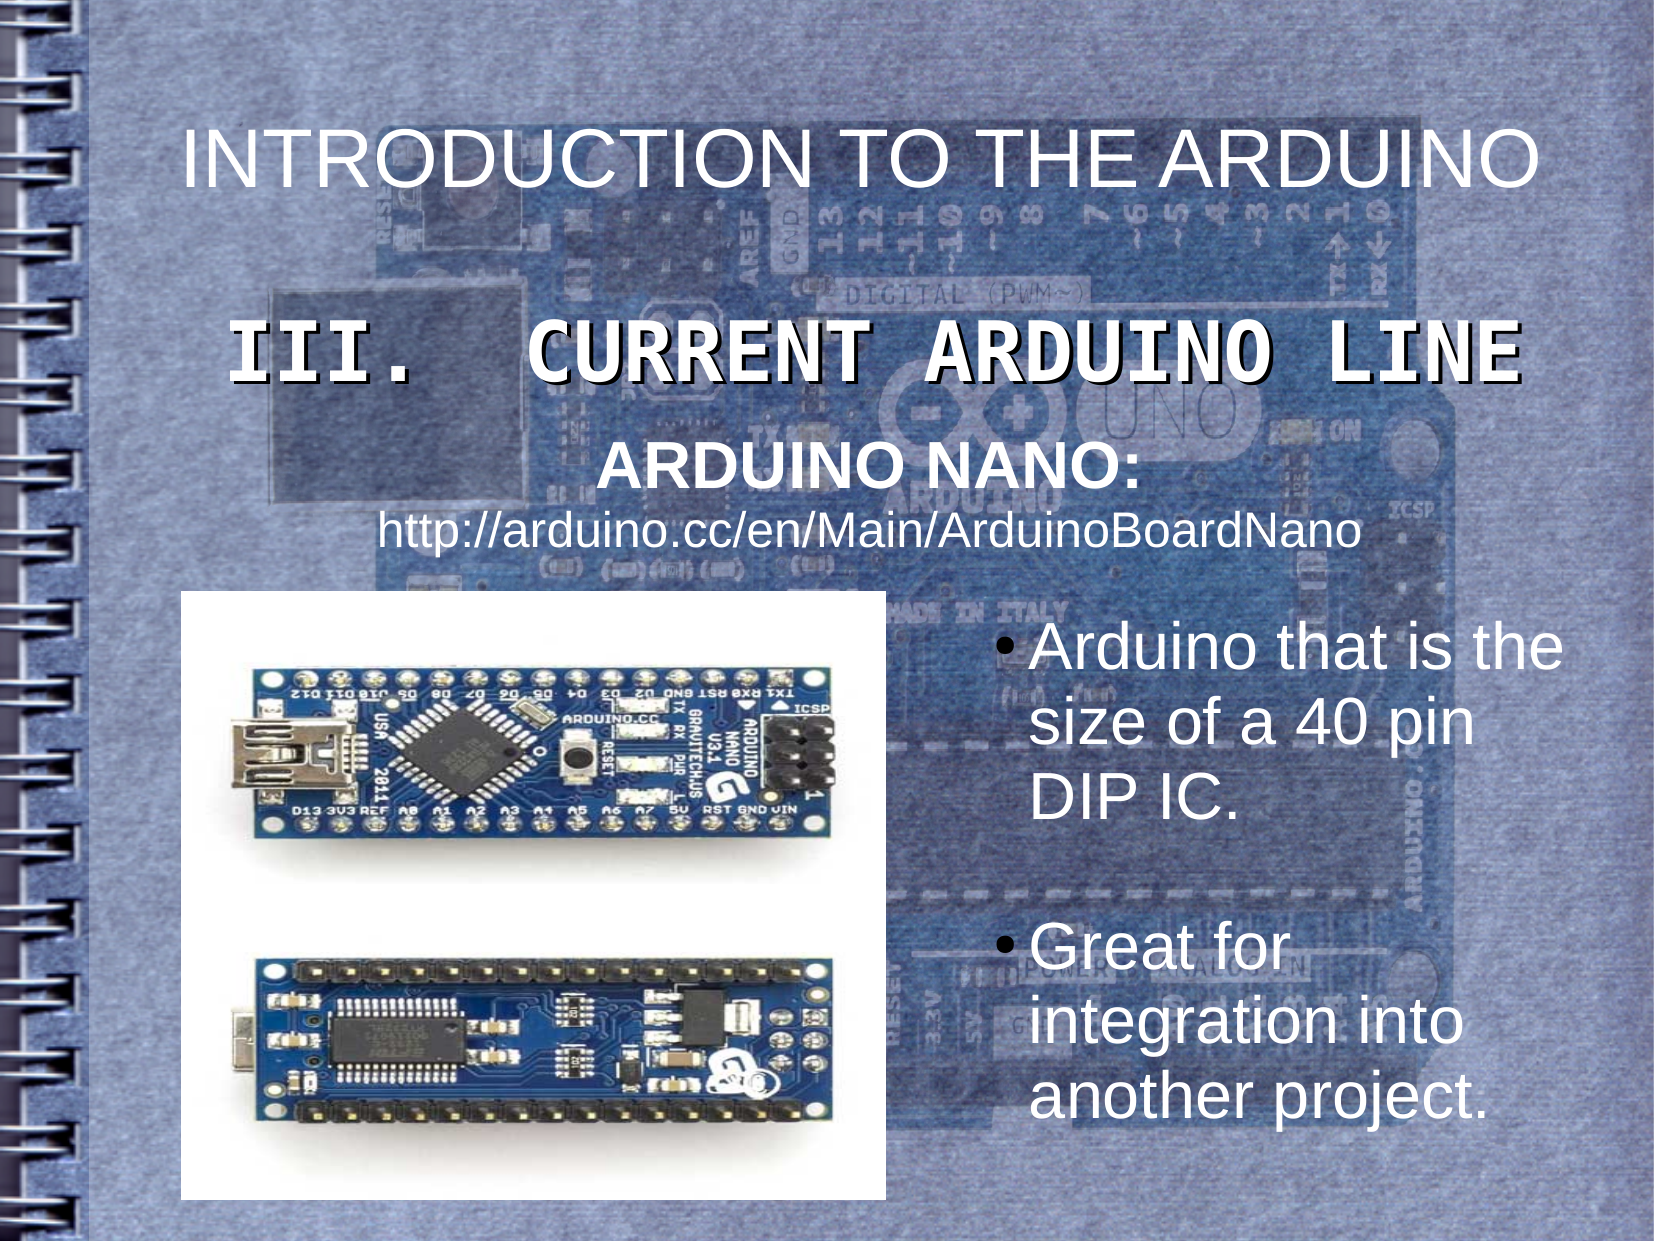

INTRODUCTION TO THE ARDUINO
III. CURRENT ARDUINO LINE
ARDUINO NANO:
http://arduino.cc/en/Main/ArduinoBoardNano
Arduino that is the size of a 40 pin DIP IC.
Great for integration into another project.